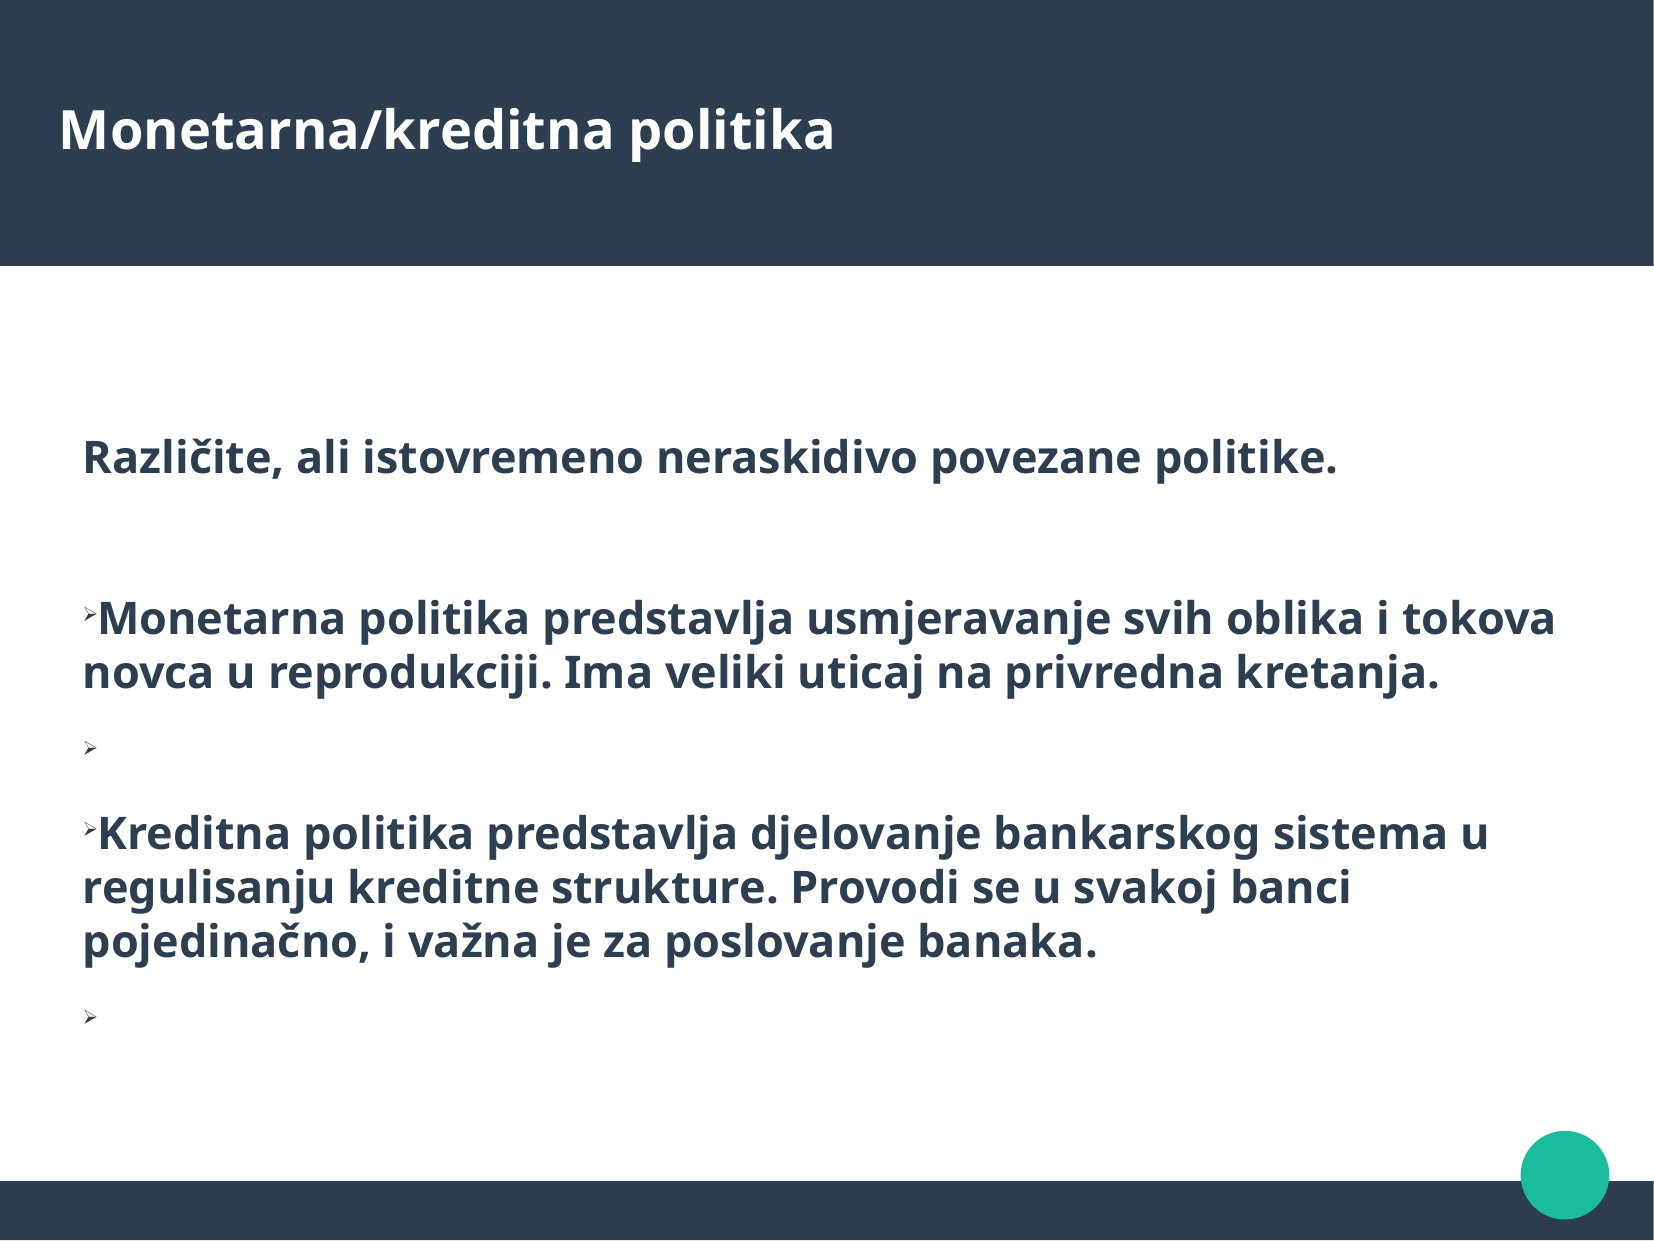

# Monetarna/kreditna politika
Različite, ali istovremeno neraskidivo povezane politike.
Monetarna politika predstavlja usmjeravanje svih oblika i tokova novca u reprodukciji. Ima veliki uticaj na privredna kretanja.
Kreditna politika predstavlja djelovanje bankarskog sistema u regulisanju kreditne strukture. Provodi se u svakoj banci pojedinačno, i važna je za poslovanje banaka.